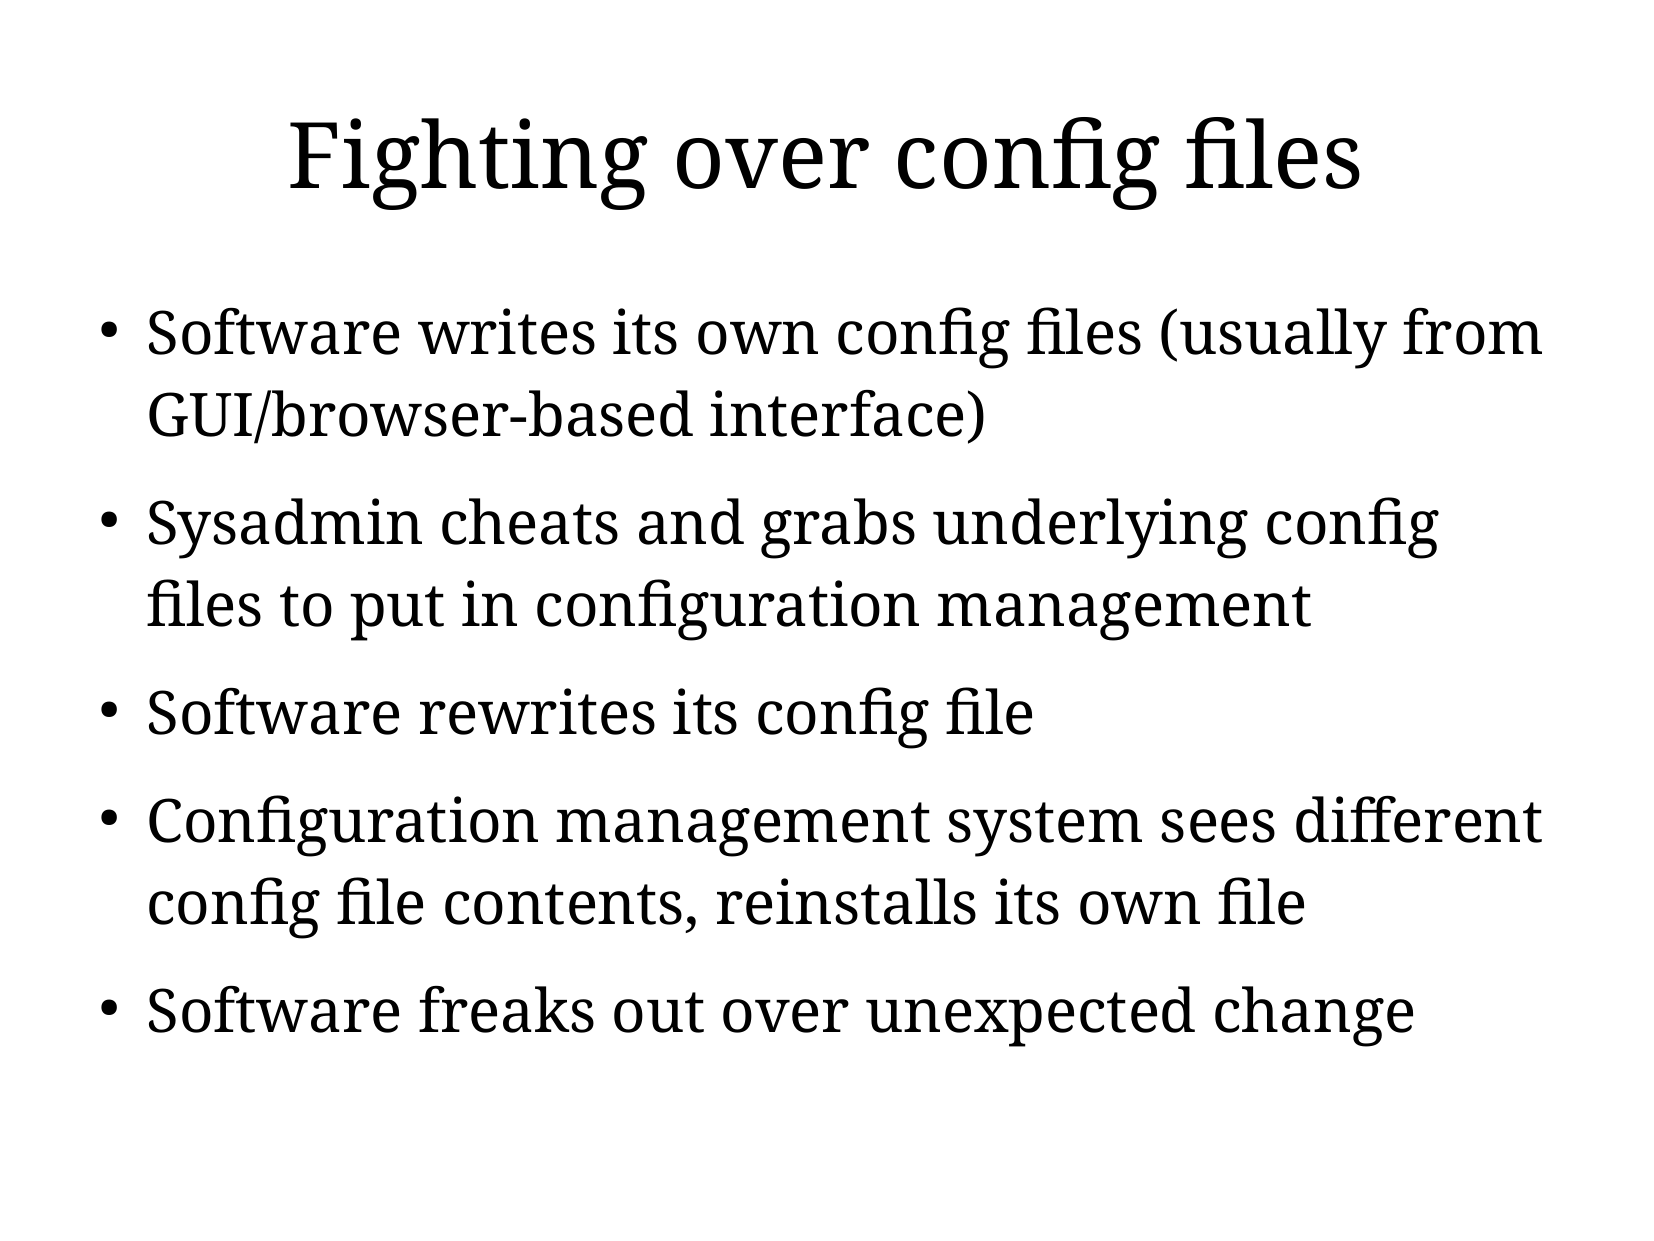

# Fighting over config files
Software writes its own config files (usually from GUI/browser-based interface)
Sysadmin cheats and grabs underlying config files to put in configuration management
Software rewrites its config file
Configuration management system sees different config file contents, reinstalls its own file
Software freaks out over unexpected change